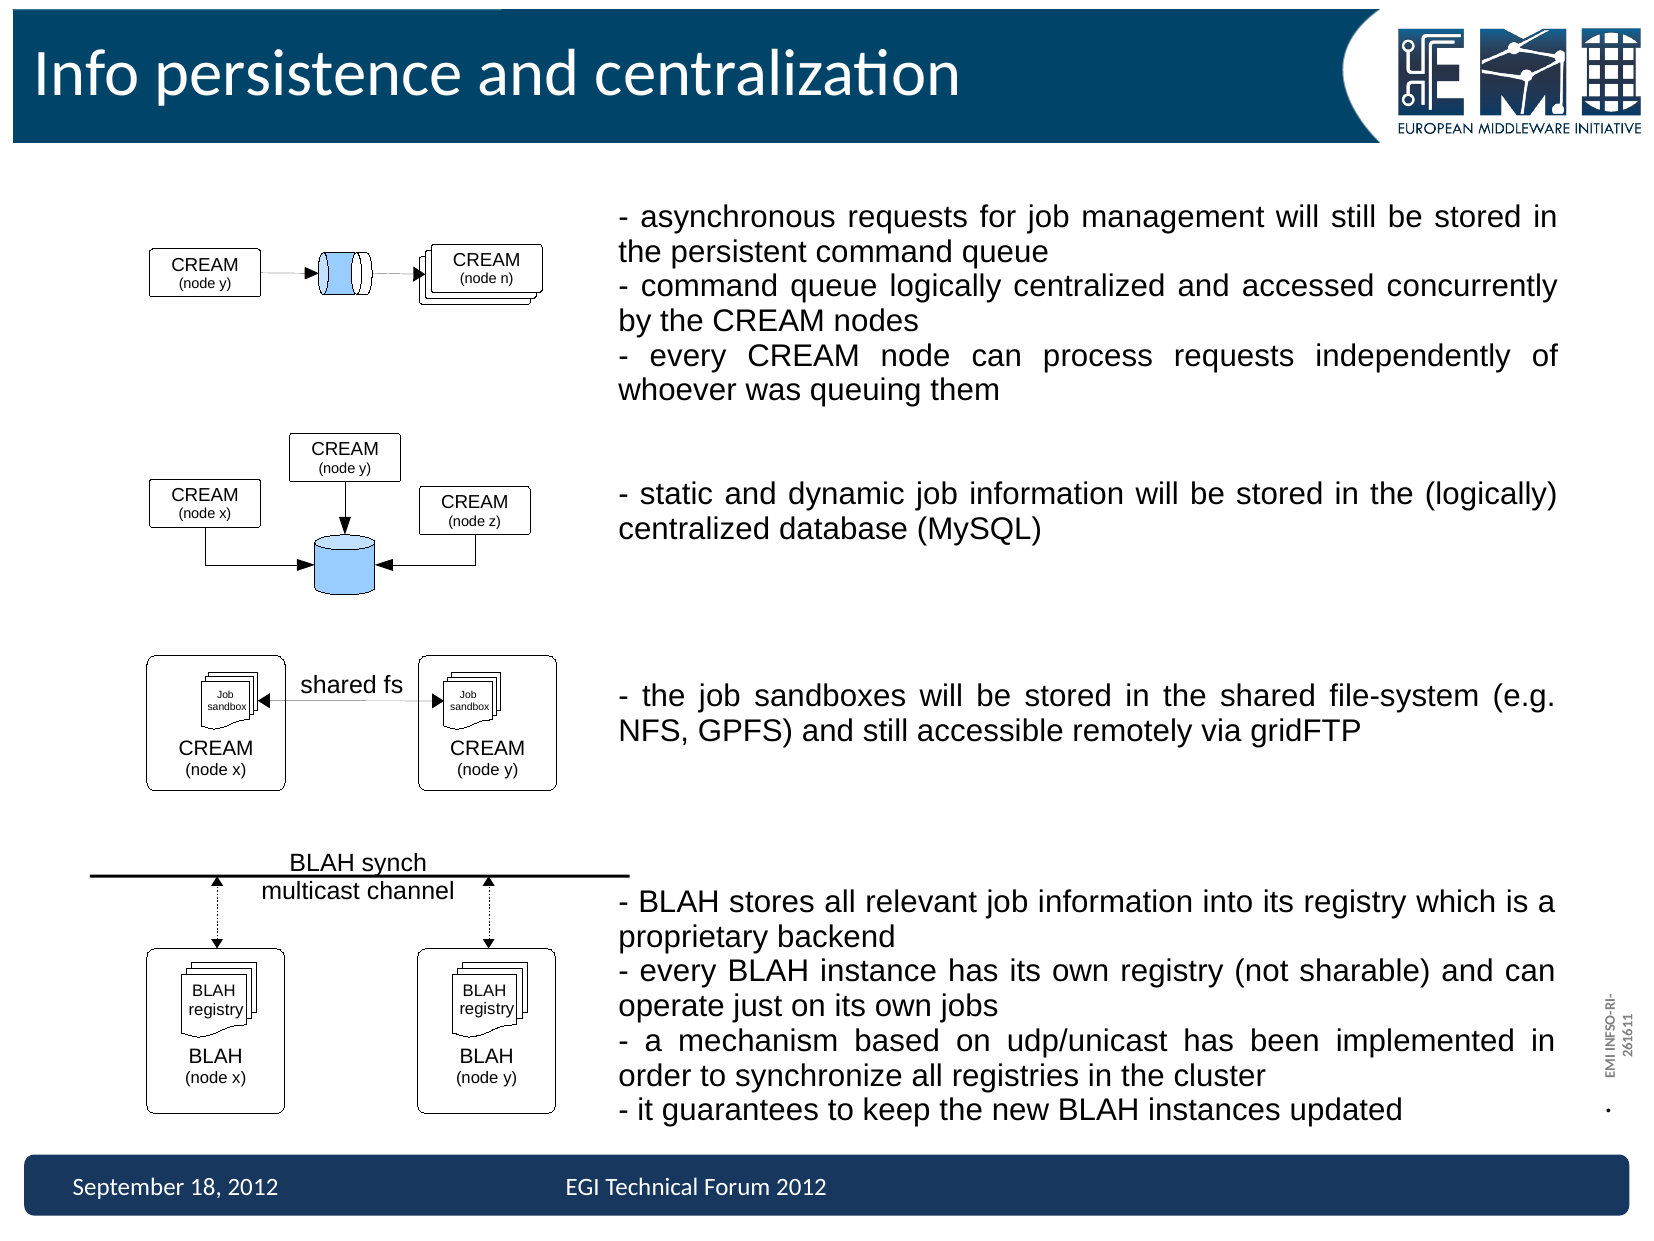

# Info persistence and centralization
- asynchronous requests for job management will still be stored in the persistent command queue
- command queue logically centralized and accessed concurrently by the CREAM nodes
- every CREAM node can process requests independently of whoever was queuing them
CREAM
(node n)
CREAM
(node y)
CREAM
(node n)
CREAM
(node n)
CREAM
(node y)
- static and dynamic job information will be stored in the (logically) centralized database (MySQL)
CREAM
(node x)
CREAM
(node z)
CREAM
(node x)
CREAM
(node y)
shared fs
- the job sandboxes will be stored in the shared file-system (e.g. NFS, GPFS) and still accessible remotely via gridFTP
Job
 sandbox
Job
 sandbox
BLAH synch
multicast channel
- BLAH stores all relevant job information into its registry which is a proprietary backend
- every BLAH instance has its own registry (not sharable) and can operate just on its own jobs
- a mechanism based on udp/unicast has been implemented in order to synchronize all registries in the cluster
- it guarantees to keep the new BLAH instances updated
BLAH
(node x)
BLAH
(node y)
BLAH
 registry
BLAH
 registry